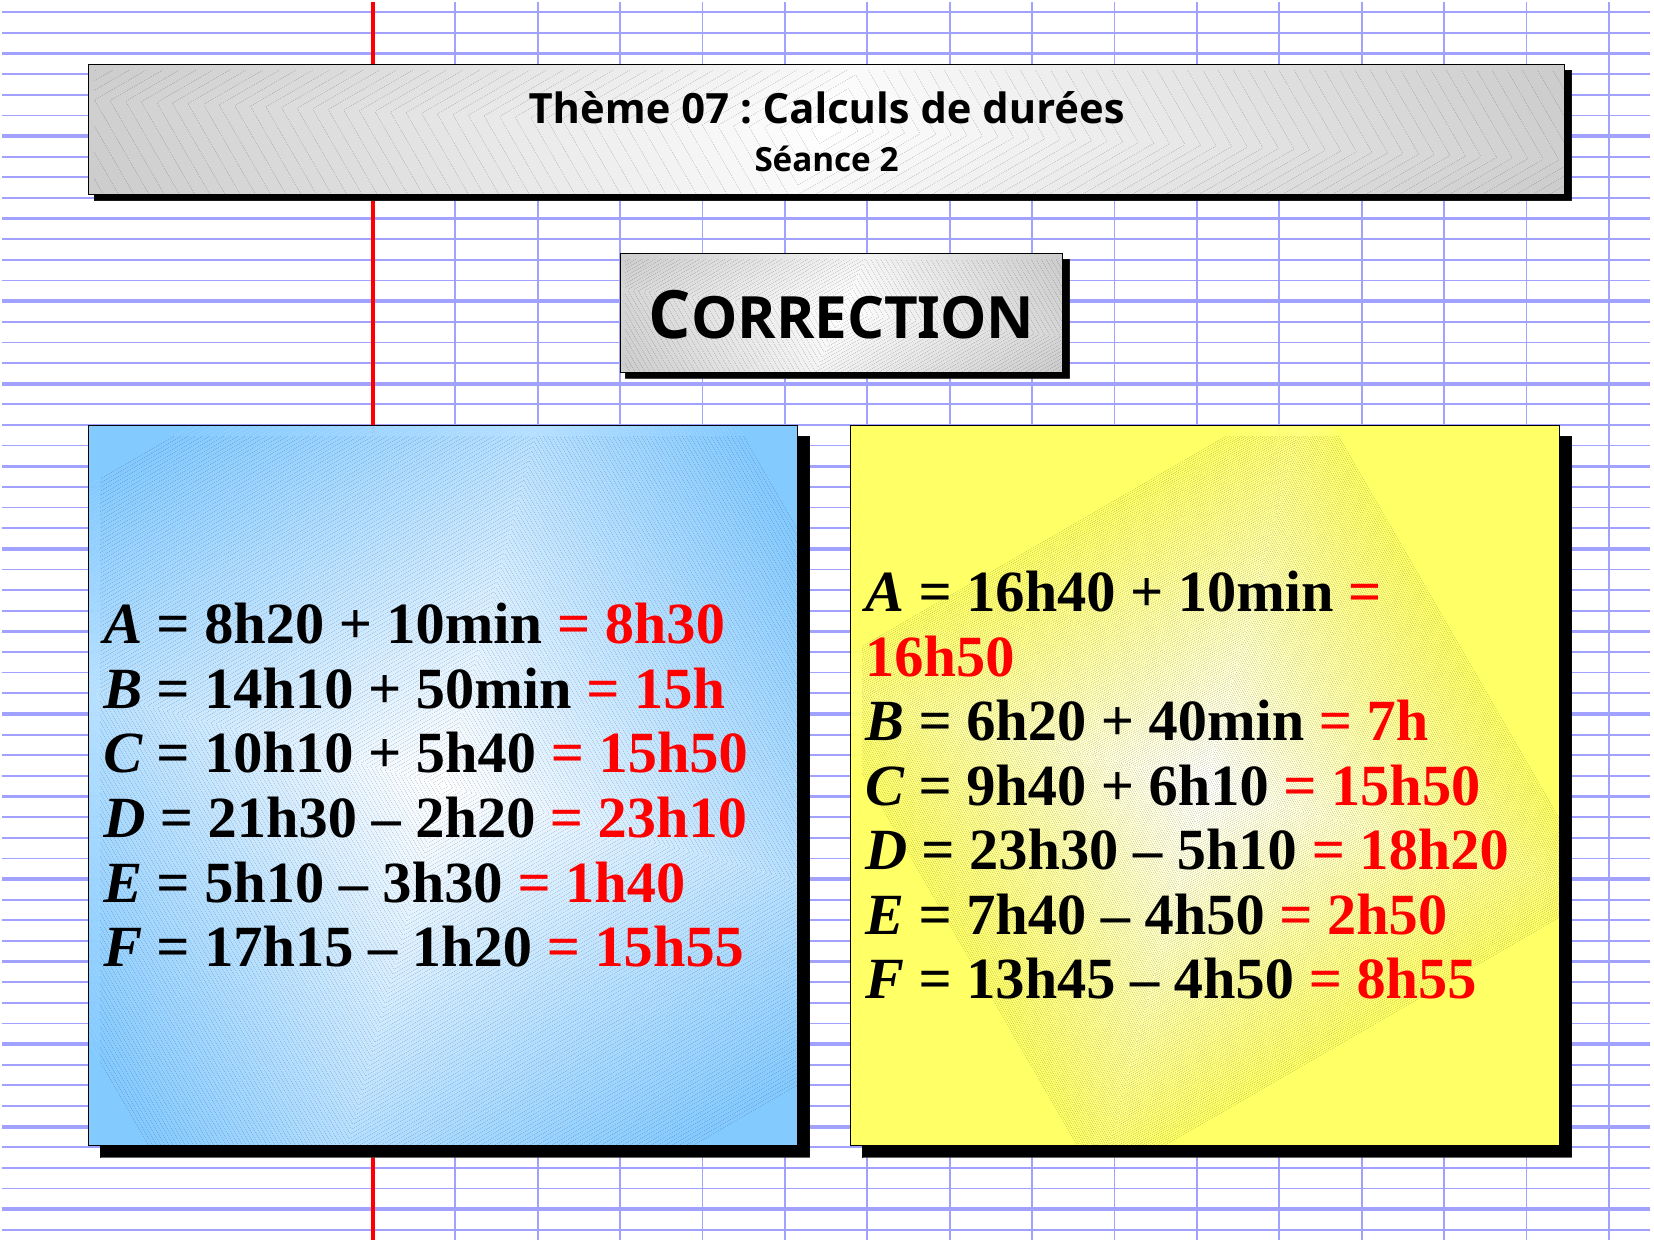

Thème XX : Xxxxxxxxxxxxxxxxxxxxxxxxxxxxxx
Séance x
Thème XX : Xxxxxxxxxxxxxxxxxxxxxxxxxxxxxx
Séance x
Thème 07 : Calculs de durées
Séance 1
Thème 07 : Calculs de durées
Séance 2
CORRECTION
A = 8h20 + 10min = 8h30
B = 14h10 + 50min = 15h
C = 10h10 + 5h40 = 15h50
D = 21h30 – 2h20 = 23h10
E = 5h10 – 3h30 = 1h40
F = 17h15 – 1h20 = 15h55
A = 16h40 + 10min = 16h50
B = 6h20 + 40min = 7h
C = 9h40 + 6h10 = 15h50
D = 23h30 – 5h10 = 18h20
E = 7h40 – 4h50 = 2h50
F = 13h45 – 4h50 = 8h55